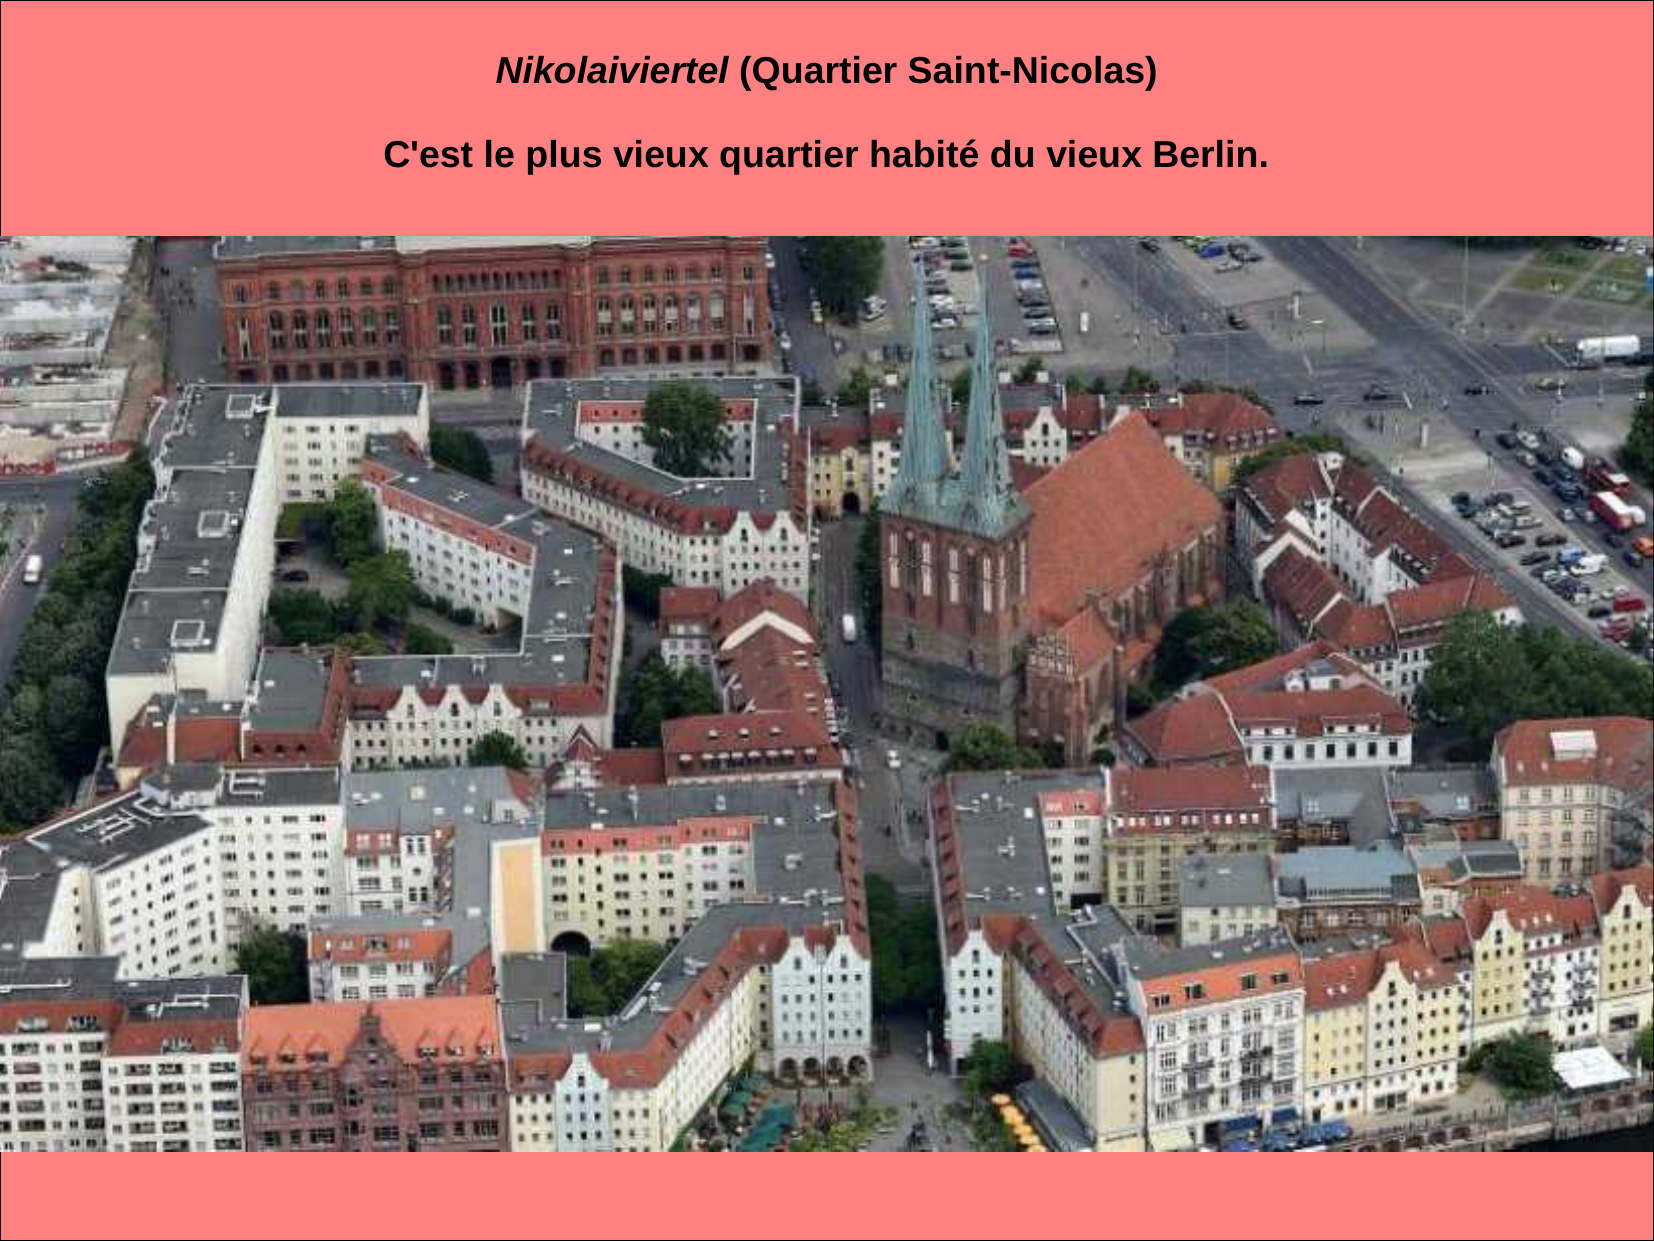

Nikolaiviertel (Quartier Saint-Nicolas)
C'est le plus vieux quartier habité du vieux Berlin.